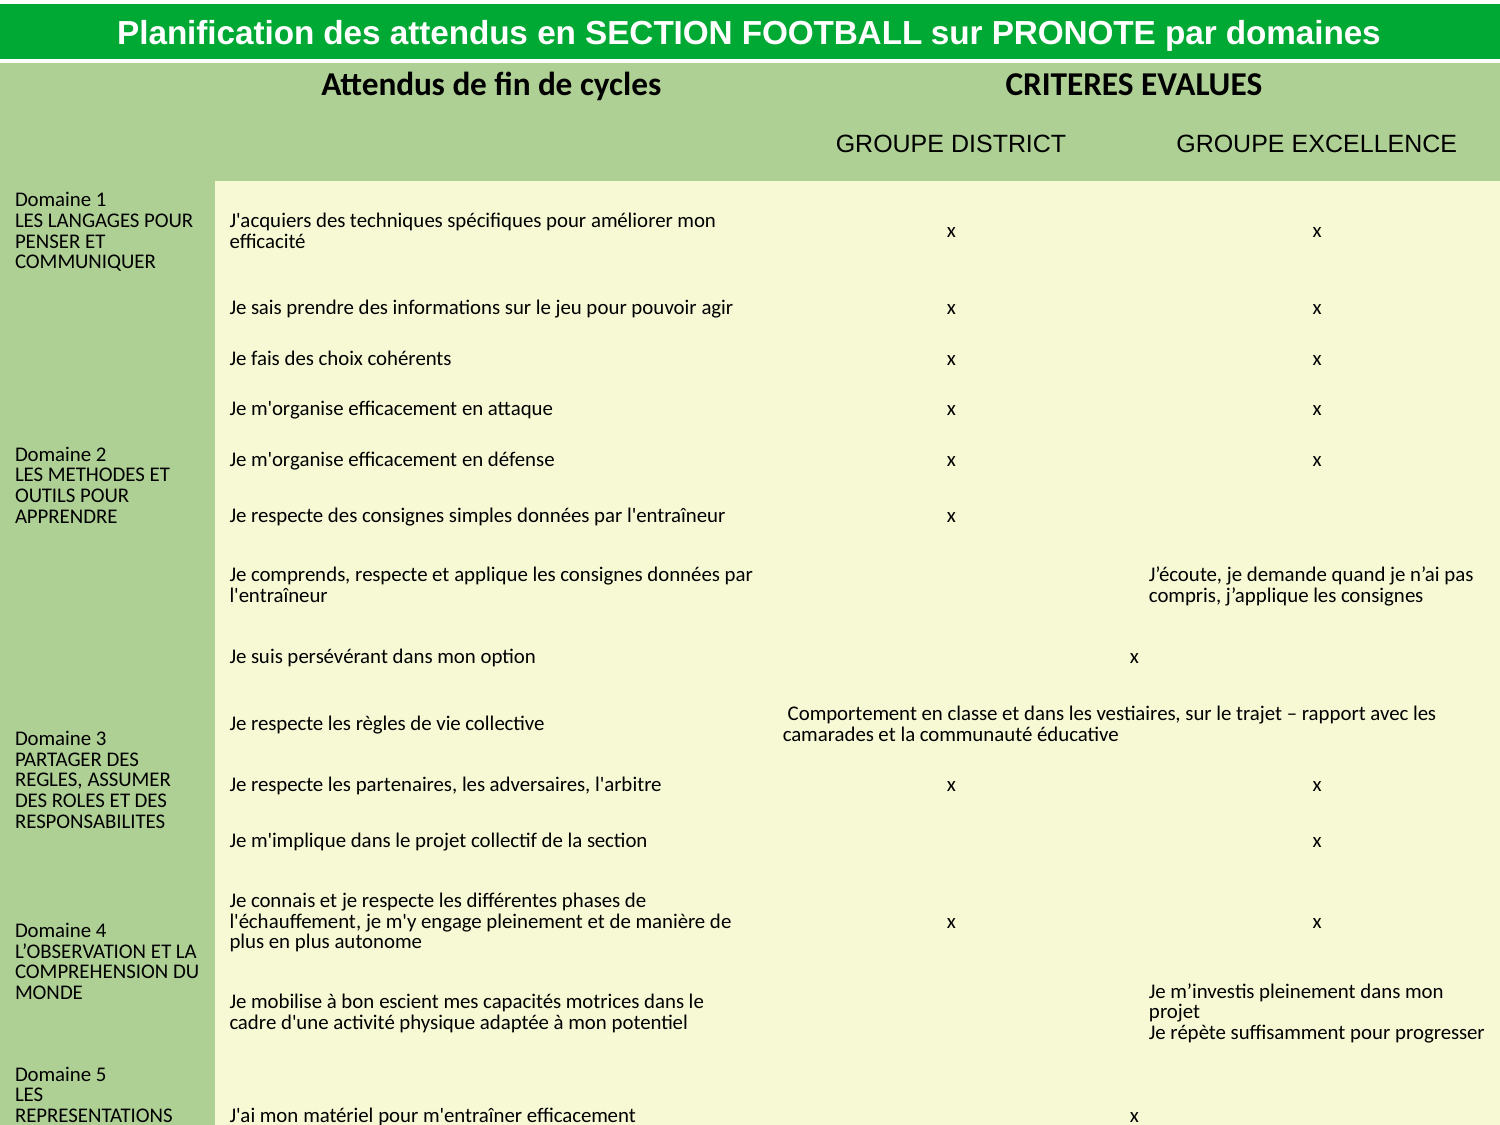

Planification des attendus en SECTION FOOTBALL sur PRONOTE par domaines
| | Attendus de fin de cycles | CRITERES EVALUES | |
| --- | --- | --- | --- |
| | | GROUPE DISTRICT | GROUPE EXCELLENCE |
| Domaine 1 LES LANGAGES POUR PENSER ET COMMUNIQUER | J'acquiers des techniques spécifiques pour améliorer mon efficacité | x | x |
| Domaine 2 LES METHODES ET OUTILS POUR APPRENDRE | Je sais prendre des informations sur le jeu pour pouvoir agir | x | x |
| | Je fais des choix cohérents | x | x |
| | Je m'organise efficacement en attaque | x | x |
| | Je m'organise efficacement en défense | x | x |
| | Je respecte des consignes simples données par l'entraîneur | x | |
| | Je comprends, respecte et applique les consignes données par l'entraîneur | | J’écoute, je demande quand je n’ai pas compris, j’applique les consignes |
| | Je suis persévérant dans mon option | x | |
| Domaine 3 PARTAGER DES REGLES, ASSUMER DES ROLES ET DES RESPONSABILITES | Je respecte les règles de vie collective | Comportement en classe et dans les vestiaires, sur le trajet – rapport avec les camarades et la communauté éducative | |
| | Je respecte les partenaires, les adversaires, l'arbitre | x | x |
| | Je m'implique dans le projet collectif de la section | | x |
| Domaine 4 L’OBSERVATION ET LA COMPREHENSION DU MONDE | Je connais et je respecte les différentes phases de l'échauffement, je m'y engage pleinement et de manière de plus en plus autonome | x | x |
| | Je mobilise à bon escient mes capacités motrices dans le cadre d'une activité physique adaptée à mon potentiel | | Je m’investis pleinement dans mon projet Je répète suffisamment pour progresser |
| Domaine 5 LES REPRESENTATIONS DU MONDE ET DE L’ACTIVITE HUMAINE | J'ai mon matériel pour m'entraîner efficacement | x | |